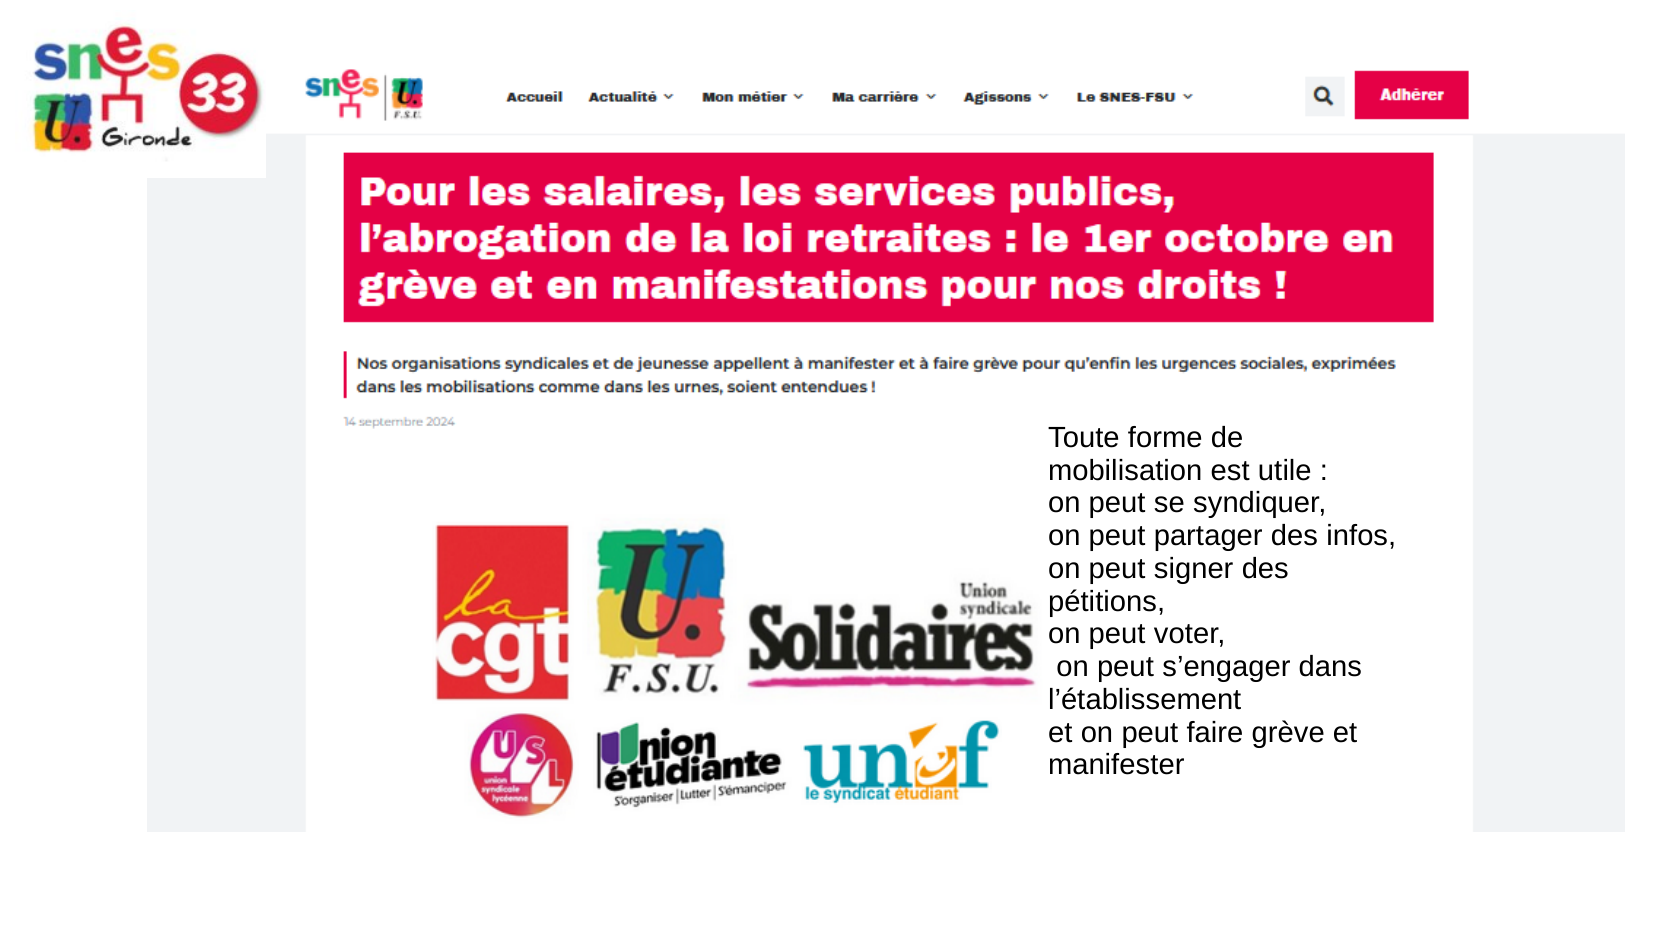

#
Toute forme de mobilisation est utile :
on peut se syndiquer,
on peut partager des infos, on peut signer des pétitions,
on peut voter,
 on peut s’engager dans l’établissement
et on peut faire grève et manifester